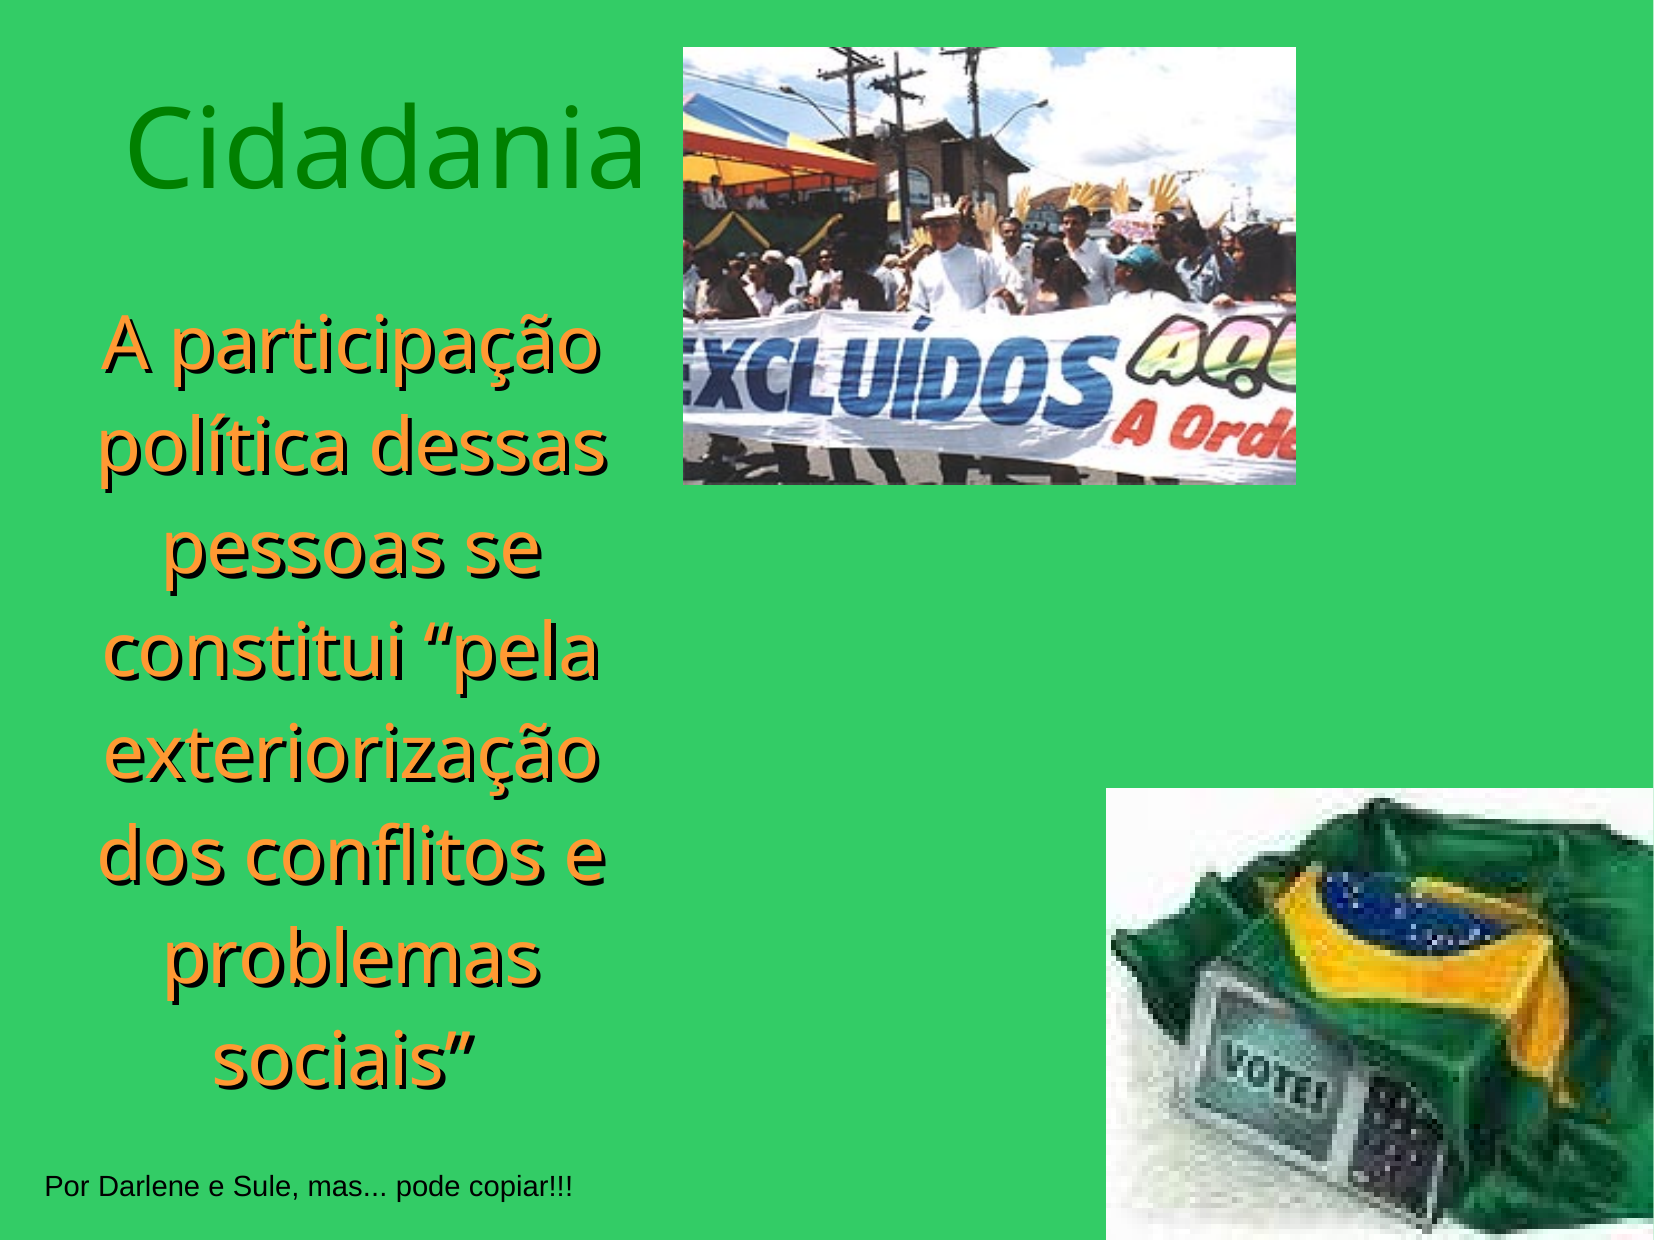

Cidadania
A participação política dessas pessoas se constitui “pela exteriorização
dos conflitos e problemas sociais”
Por Darlene e Sule, mas... pode copiar!!!